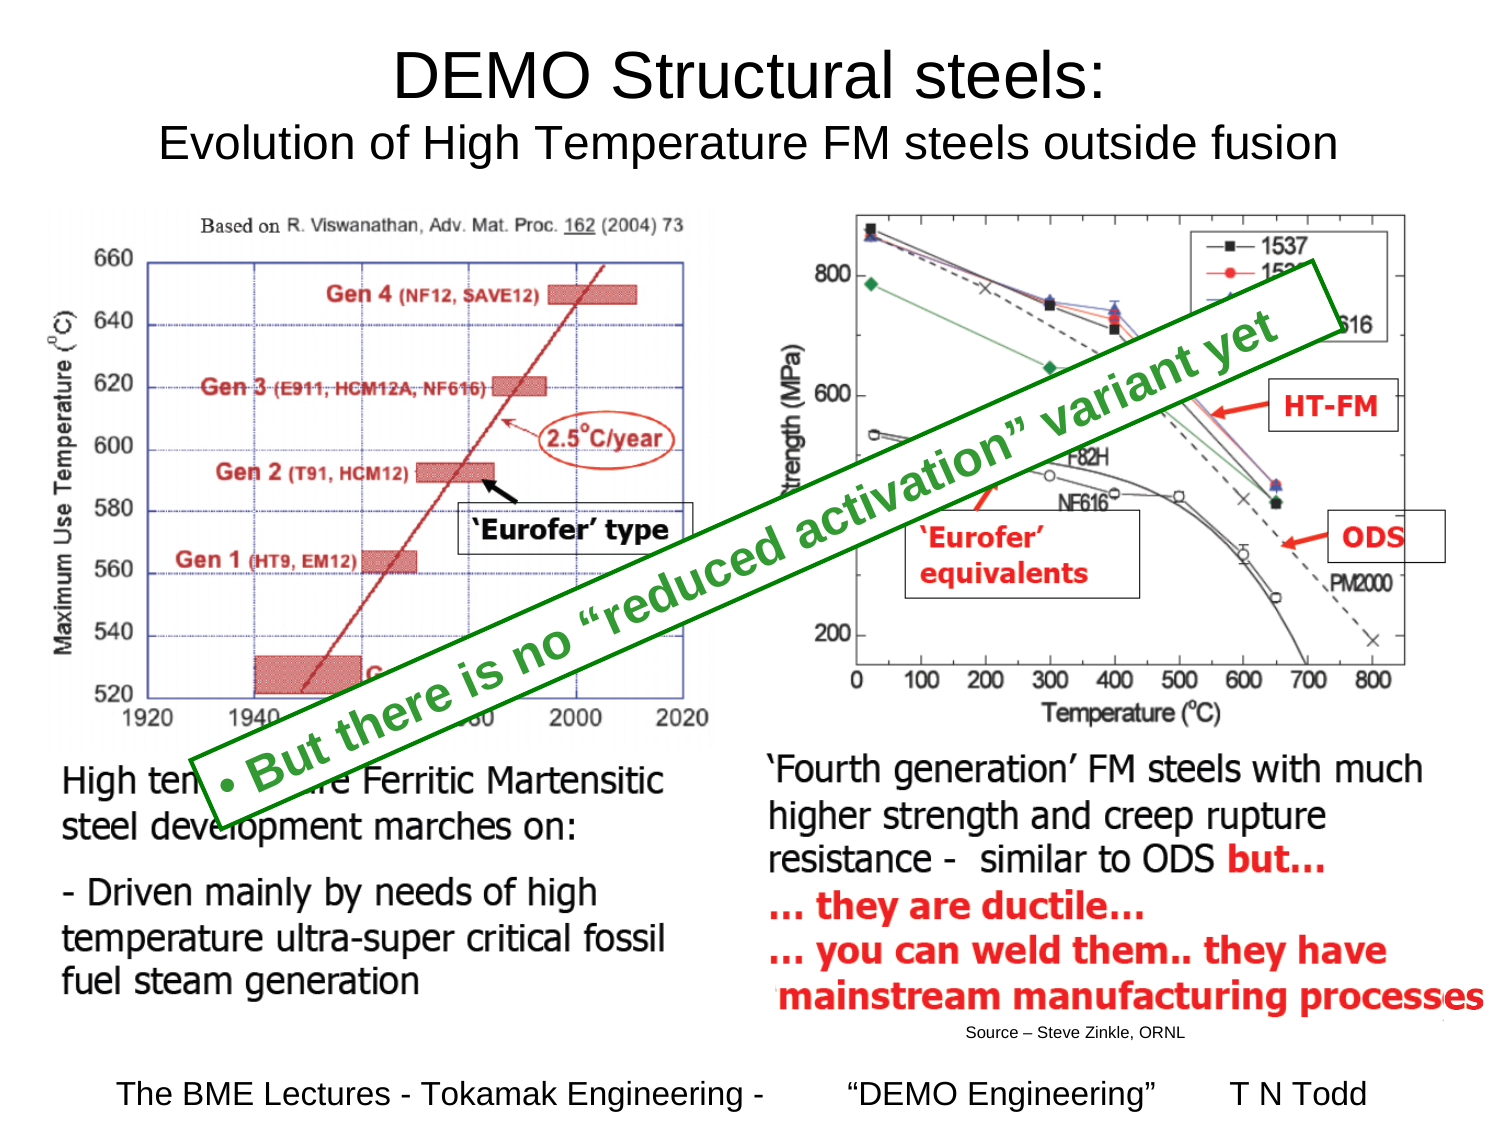

DEMO Structural steels:
Evolution of High Temperature FM steels outside fusion
Source – Steve Zinkle, ORNL
 But there is no “reduced activation” variant yet